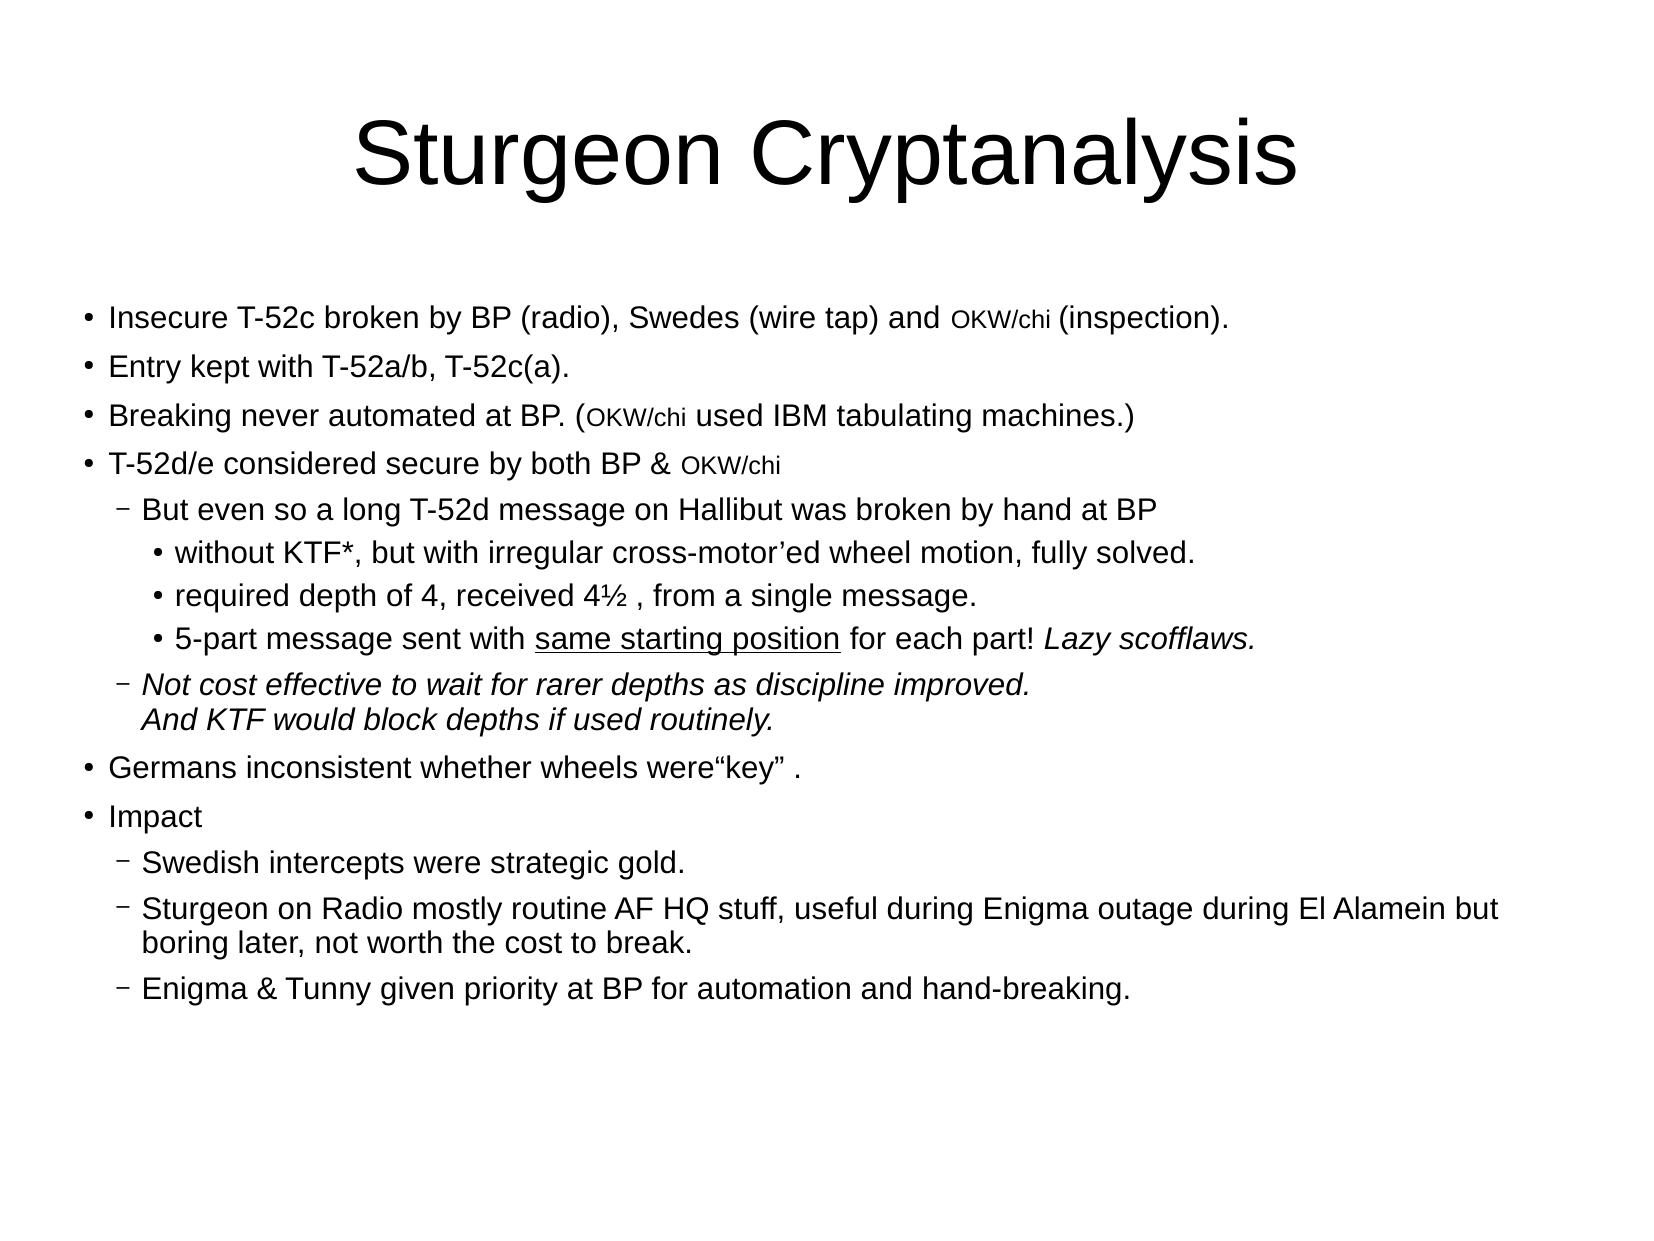

# Sturgeon Cryptanalysis
Insecure T-52c broken by BP (radio), Swedes (wire tap) and OKW/chi (inspection).
Entry kept with T-52a/b, T-52c(a).
Breaking never automated at BP. (OKW/chi used IBM tabulating machines.)
T-52d/e considered secure by both BP & OKW/chi
But even so a long T-52d message on Hallibut was broken by hand at BP
without KTF*, but with irregular cross-motor’ed wheel motion, fully solved.
required depth of 4, received 4½ , from a single message.
5-part message sent with same starting position for each part! Lazy scofflaws.
Not cost effective to wait for rarer depths as discipline improved.
And KTF would block depths if used routinely.
Germans inconsistent whether wheels were“key” .
Impact
Swedish intercepts were strategic gold.
Sturgeon on Radio mostly routine AF HQ stuff, useful during Enigma outage during El Alamein but boring later, not worth the cost to break.
Enigma & Tunny given priority at BP for automation and hand-breaking.